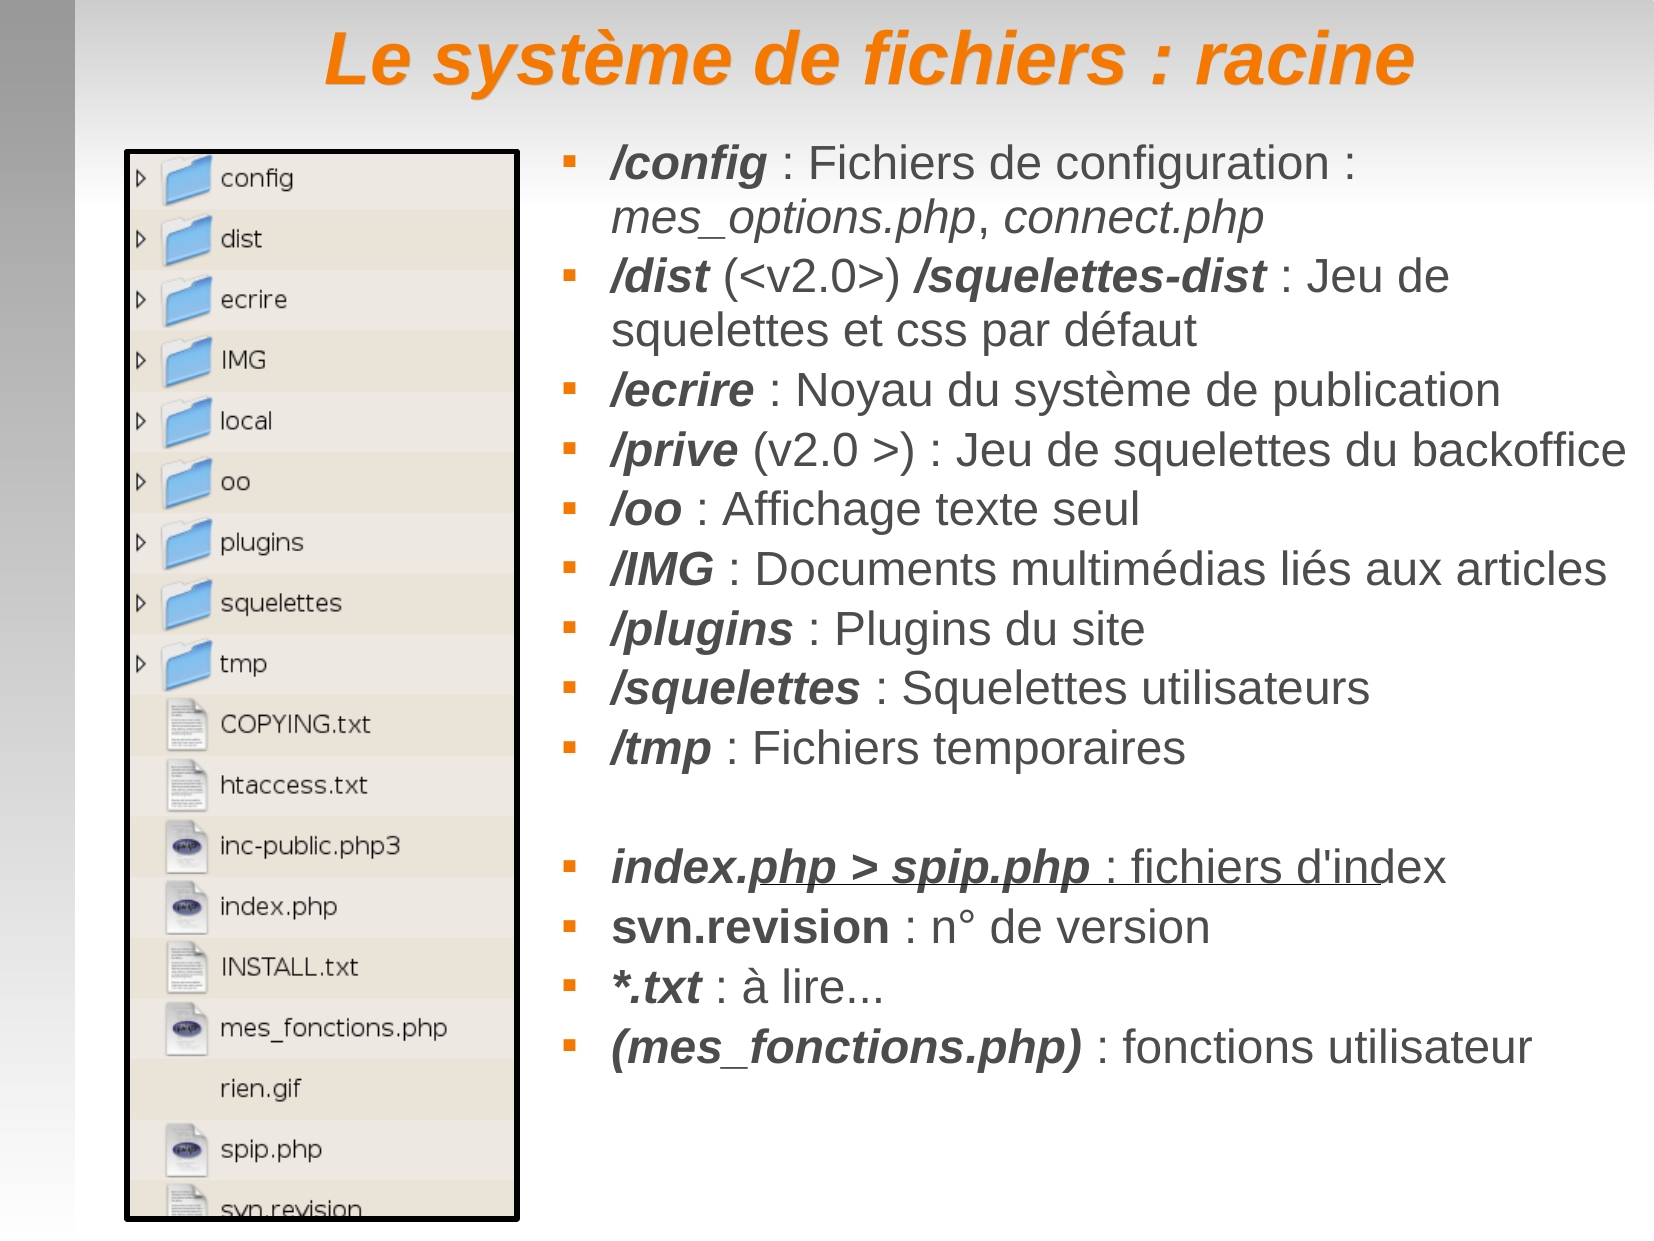

Le système de fichiers : racine
# /config : Fichiers de configuration : mes_options.php, connect.php
/dist (<v2.0>) /squelettes-dist : Jeu de squelettes et css par défaut
/ecrire : Noyau du système de publication
/prive (v2.0 >) : Jeu de squelettes du backoffice
/oo : Affichage texte seul
/IMG : Documents multimédias liés aux articles
/plugins : Plugins du site
/squelettes : Squelettes utilisateurs
/tmp : Fichiers temporaires
index.php > spip.php : fichiers d'index
svn.revision : n° de version
*.txt : à lire...
(mes_fonctions.php) : fonctions utilisateur